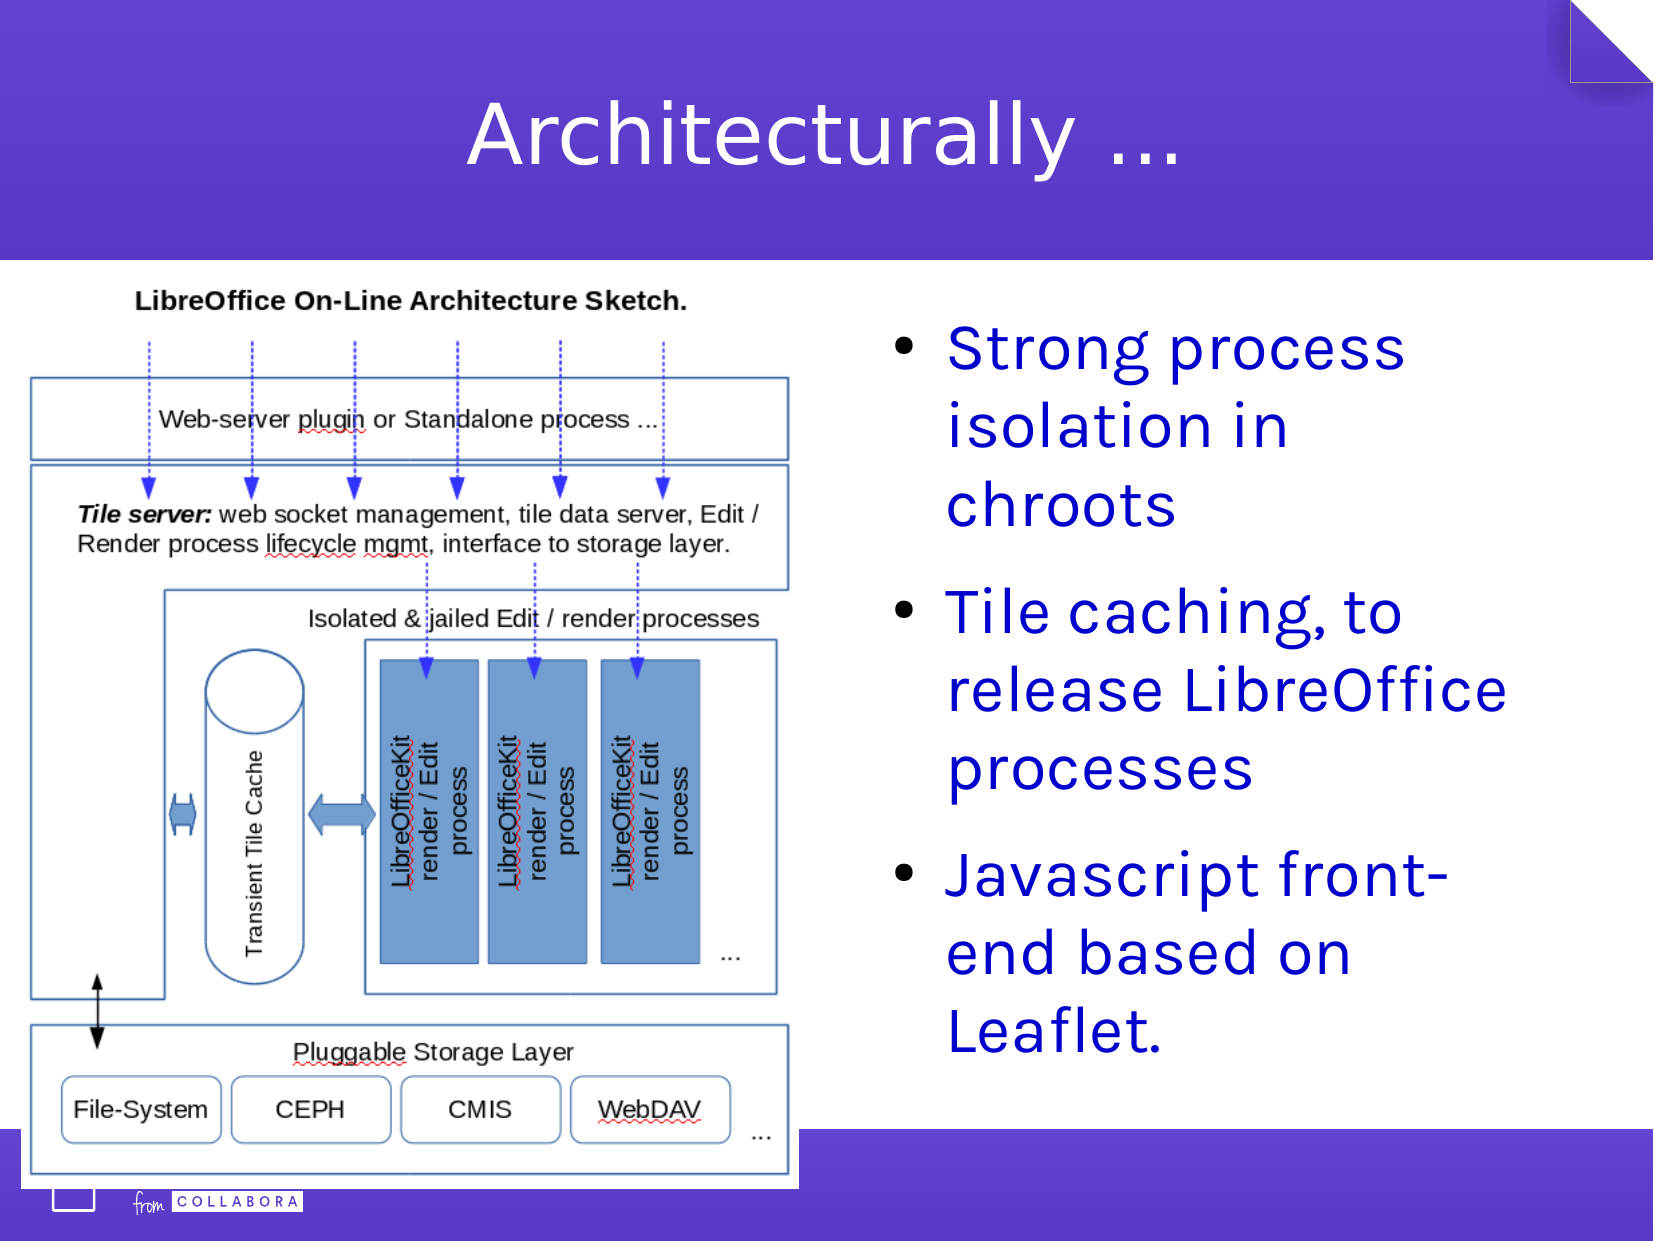

# Architecturally ...
Strong process isolation in chroots
Tile caching, to release LibreOffice processes
Javascript front-end based on Leaflet.